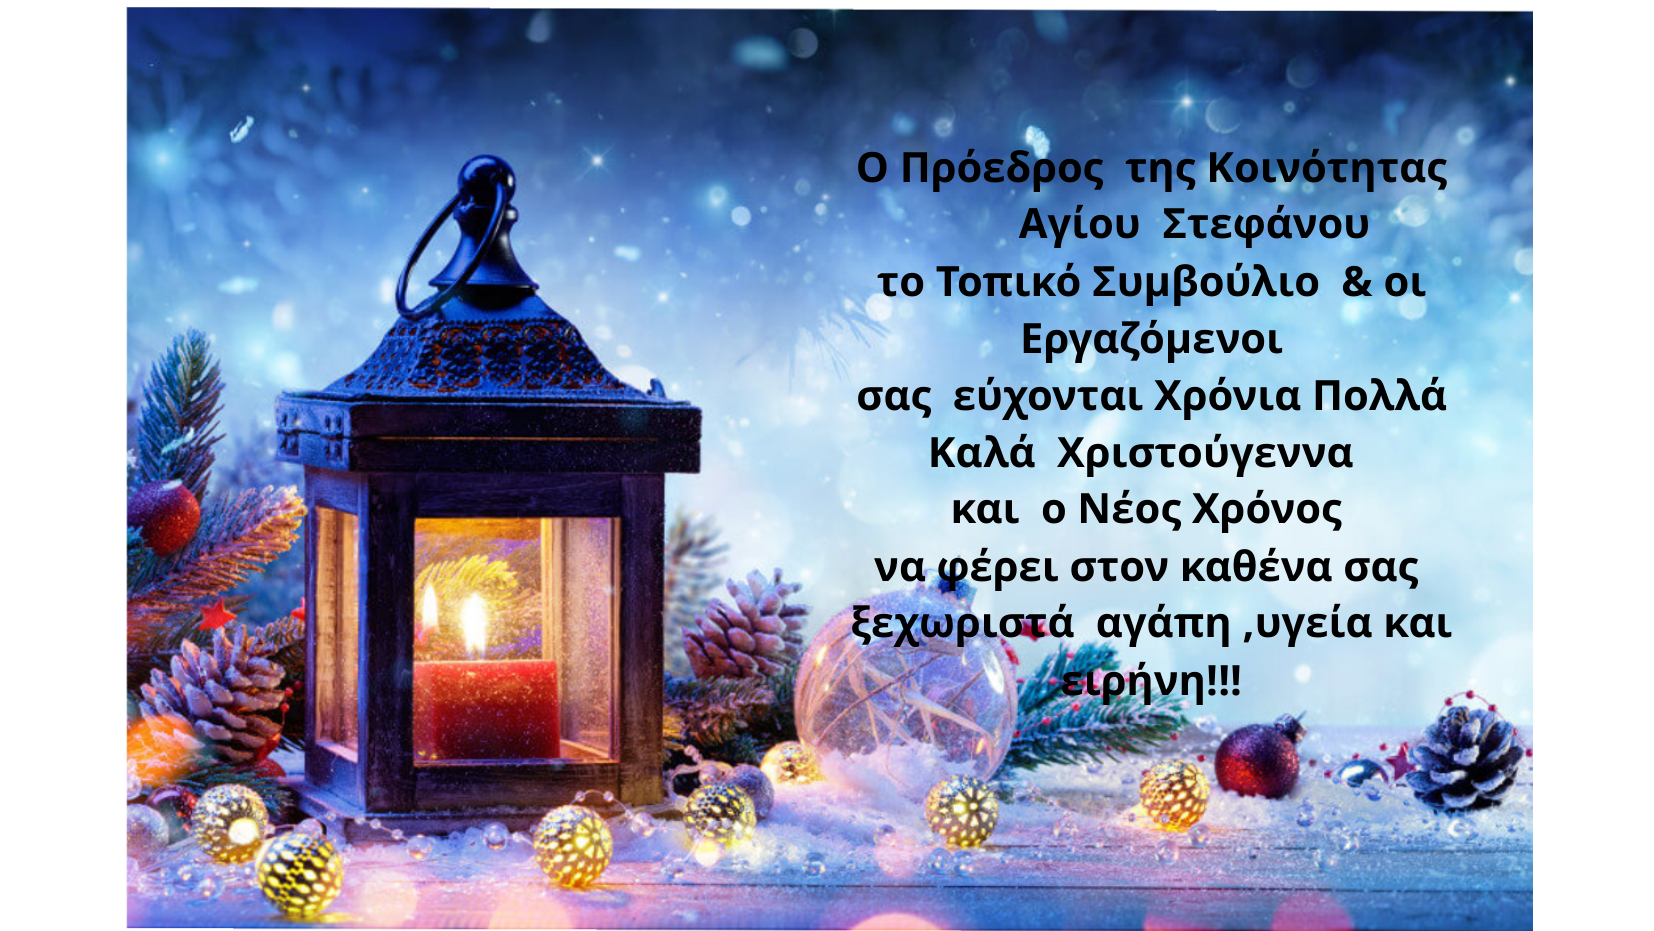

#
Ο Πρόεδρος της Κοινότητας
 Αγίου Στεφάνου
το Τοπικό Συμβούλιο & οι Εργαζόμενοι
 σας εύχονται Χρόνια Πολλά
 Καλά Χριστούγεννα
και ο Νέος Χρόνος
να φέρει στον καθένα σας ξεχωριστά αγάπη ,υγεία και ειρήνη!!!